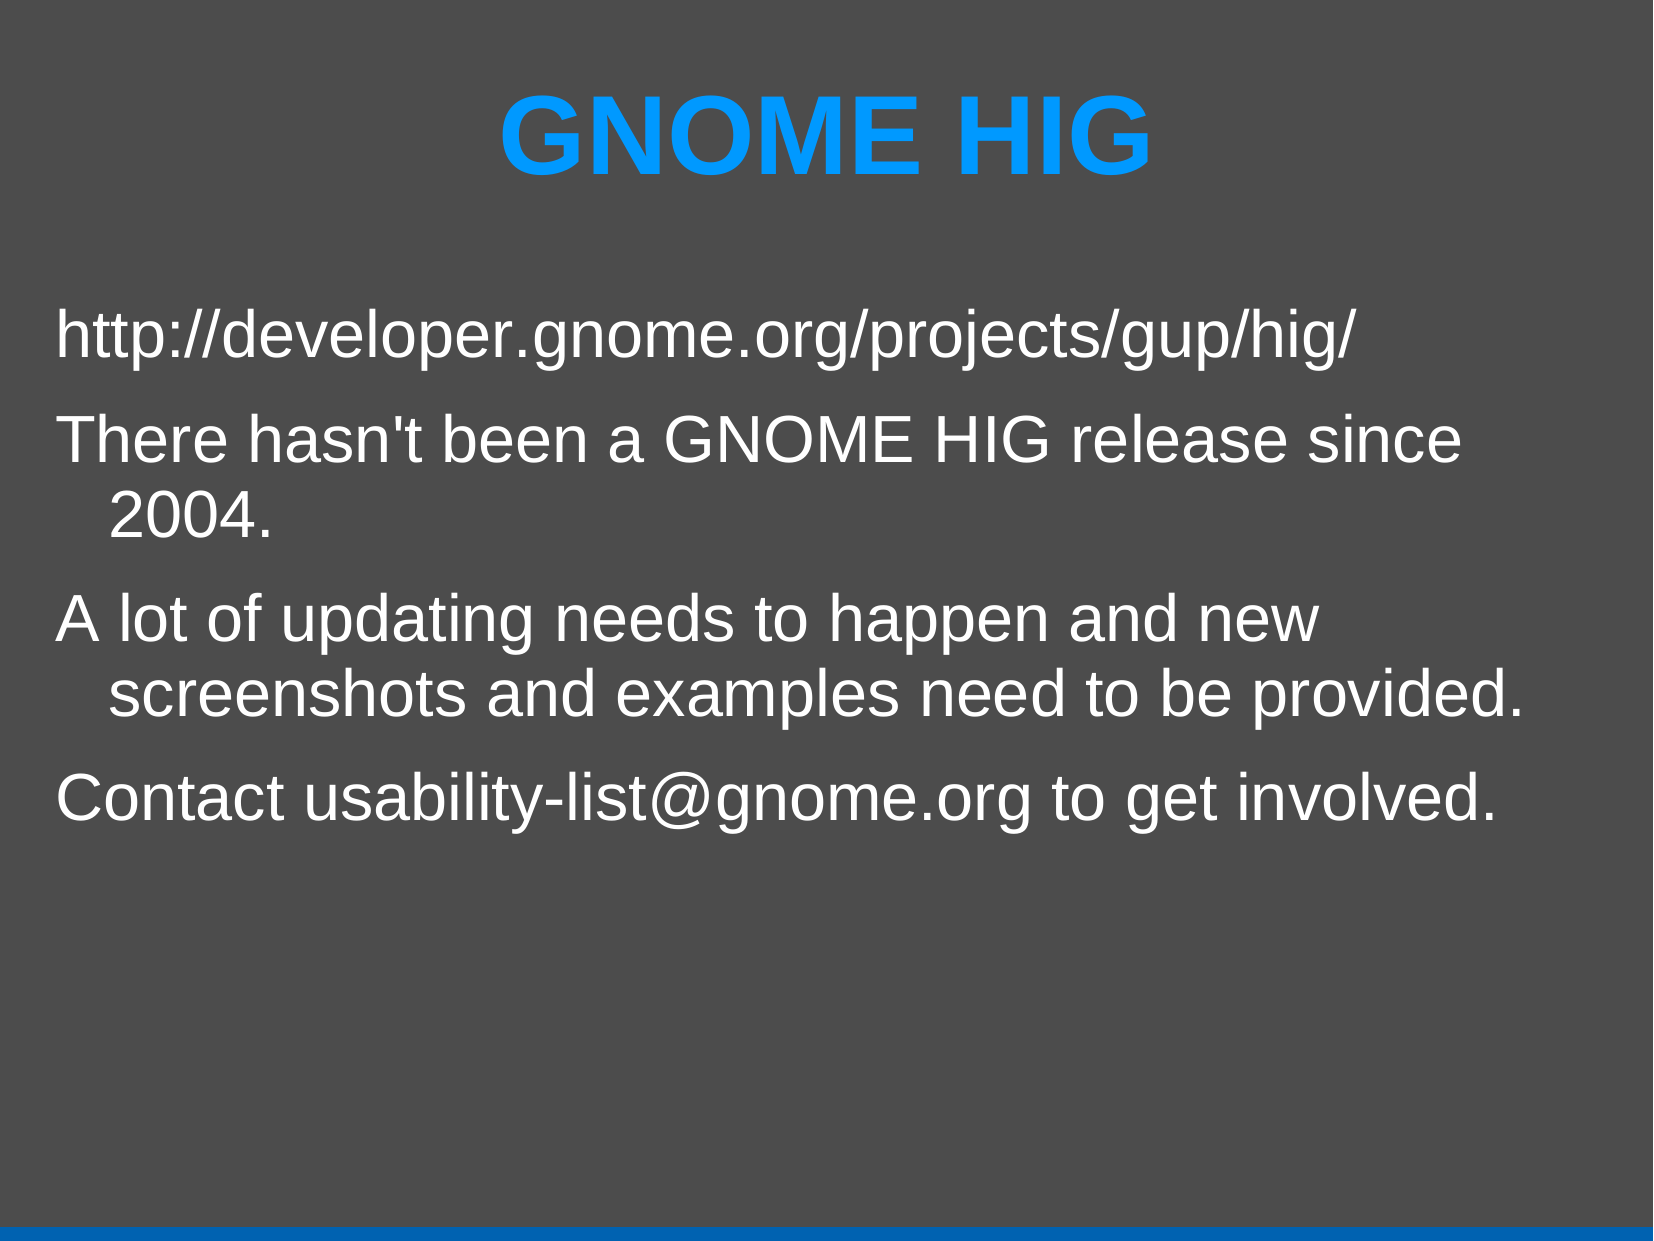

# GNOME HIG
http://developer.gnome.org/projects/gup/hig/
There hasn't been a GNOME HIG release since 2004.
A lot of updating needs to happen and new screenshots and examples need to be provided.
Contact usability-list@gnome.org to get involved.